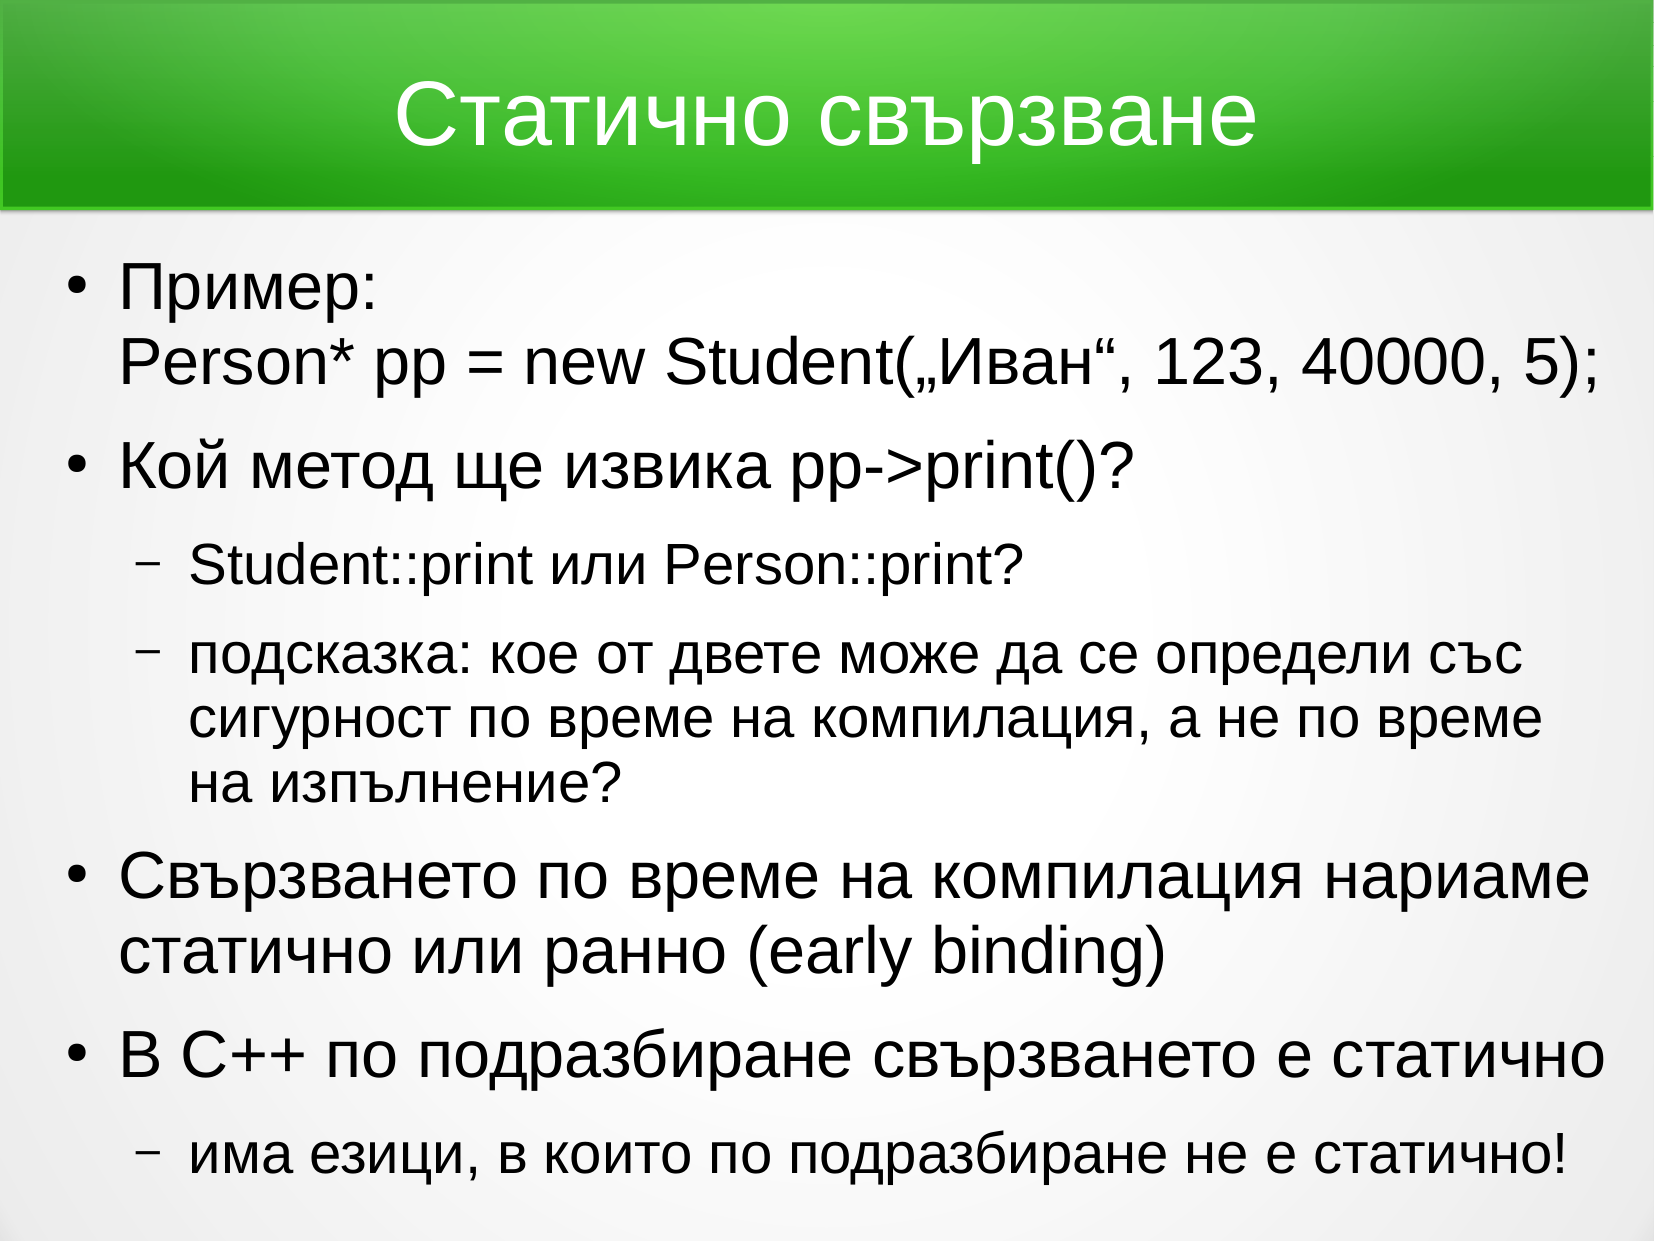

# Статично свързване
Пример:
Person* pp = new Student(„Иван“, 123, 40000, 5);
Кой метод ще извика pp->print()?
Student::print или Person::print?
подсказка: кое от двете може да се определи със сигурност по време на компилация, а не по време на изпълнение?
Свързването по време на компилация нариаме статично или ранно (early binding)
В C++ по подразбиране свързването е статично
има езици, в които по подразбиране не е статично!